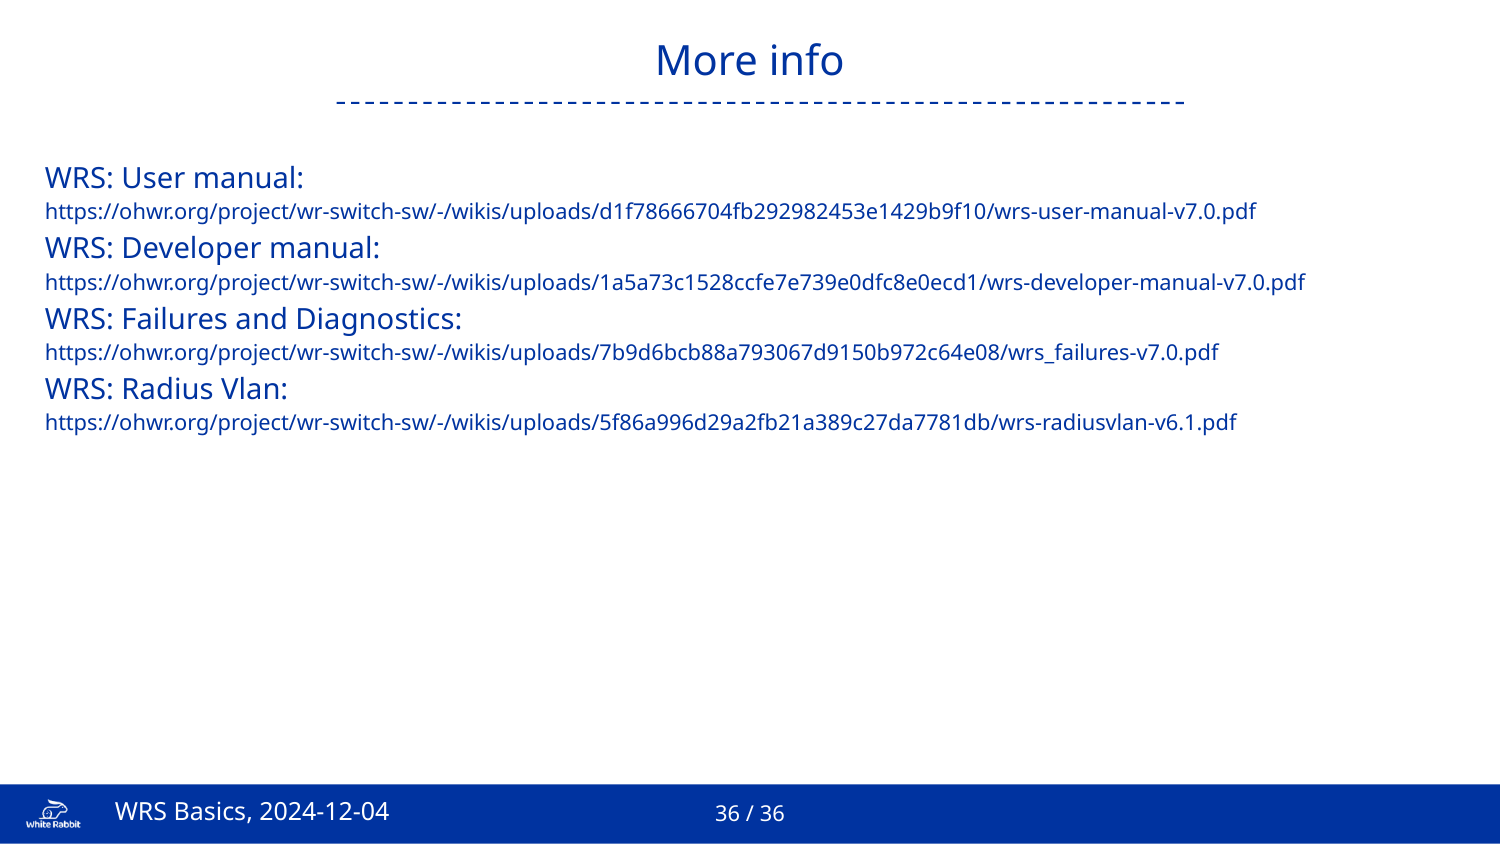

# More info
WRS: User manual:
https://ohwr.org/project/wr-switch-sw/-/wikis/uploads/d1f78666704fb292982453e1429b9f10/wrs-user-manual-v7.0.pdf
WRS: Developer manual:
https://ohwr.org/project/wr-switch-sw/-/wikis/uploads/1a5a73c1528ccfe7e739e0dfc8e0ecd1/wrs-developer-manual-v7.0.pdf
WRS: Failures and Diagnostics:
https://ohwr.org/project/wr-switch-sw/-/wikis/uploads/7b9d6bcb88a793067d9150b972c64e08/wrs_failures-v7.0.pdf
WRS: Radius Vlan:
https://ohwr.org/project/wr-switch-sw/-/wikis/uploads/5f86a996d29a2fb21a389c27da7781db/wrs-radiusvlan-v6.1.pdf
WRS Basics, 2024-12-04